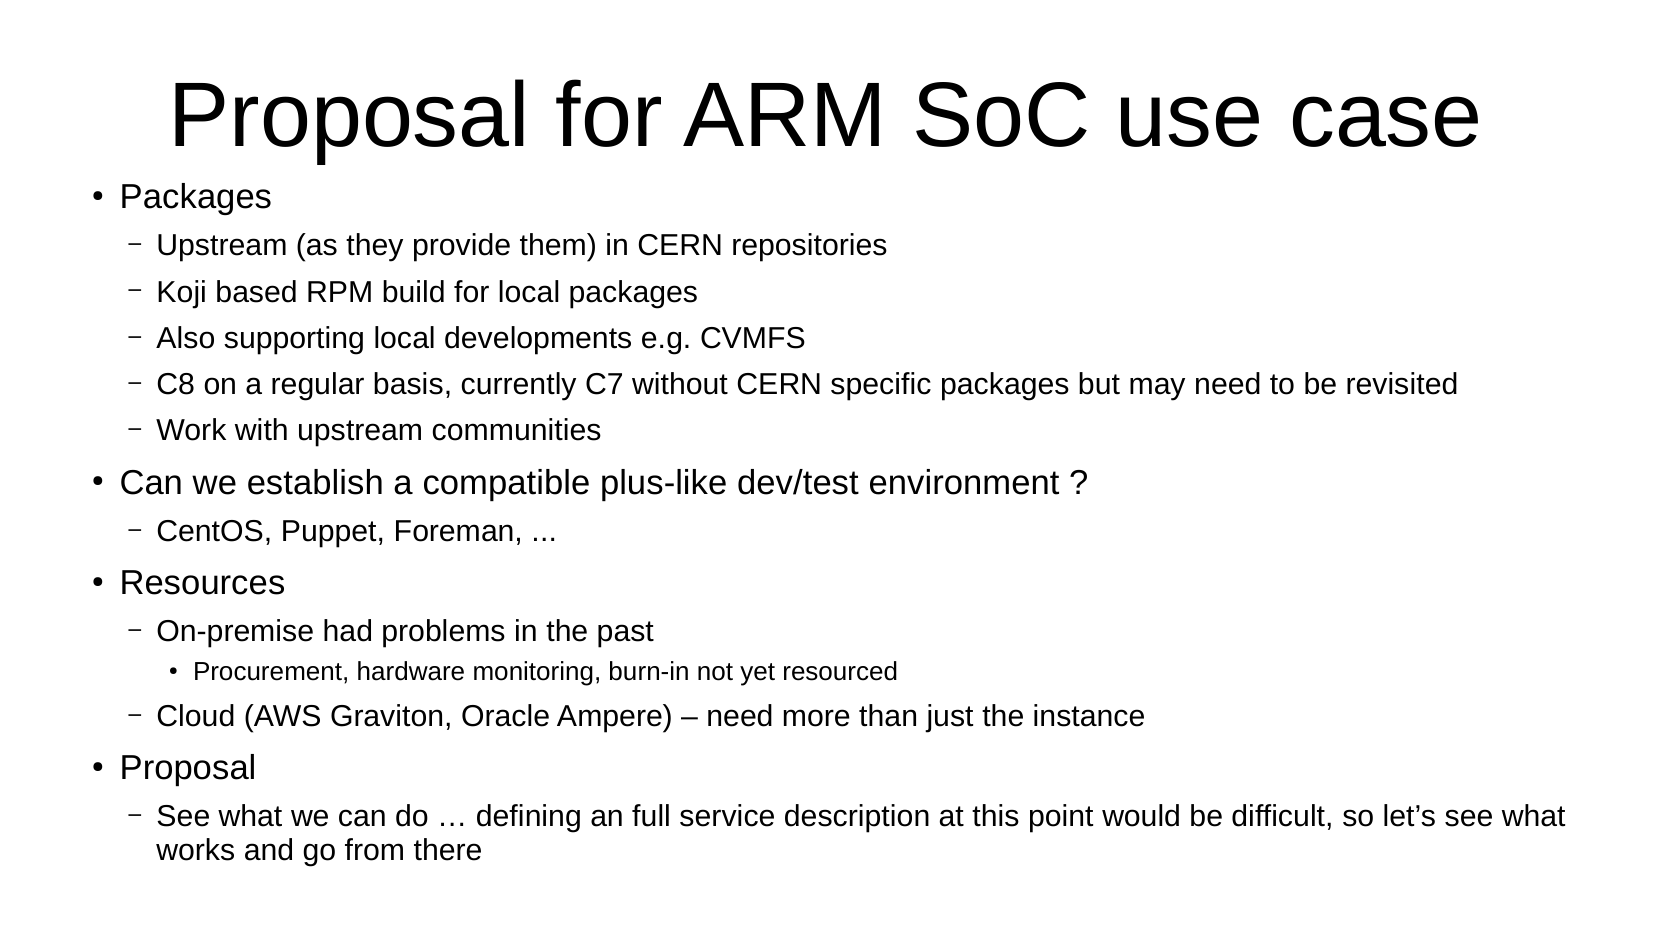

# Proposal for ARM SoC use case
Packages
Upstream (as they provide them) in CERN repositories
Koji based RPM build for local packages
Also supporting local developments e.g. CVMFS
C8 on a regular basis, currently C7 without CERN specific packages but may need to be revisited
Work with upstream communities
Can we establish a compatible plus-like dev/test environment ?
CentOS, Puppet, Foreman, ...
Resources
On-premise had problems in the past
Procurement, hardware monitoring, burn-in not yet resourced
Cloud (AWS Graviton, Oracle Ampere) – need more than just the instance
Proposal
See what we can do … defining an full service description at this point would be difficult, so let’s see what works and go from there